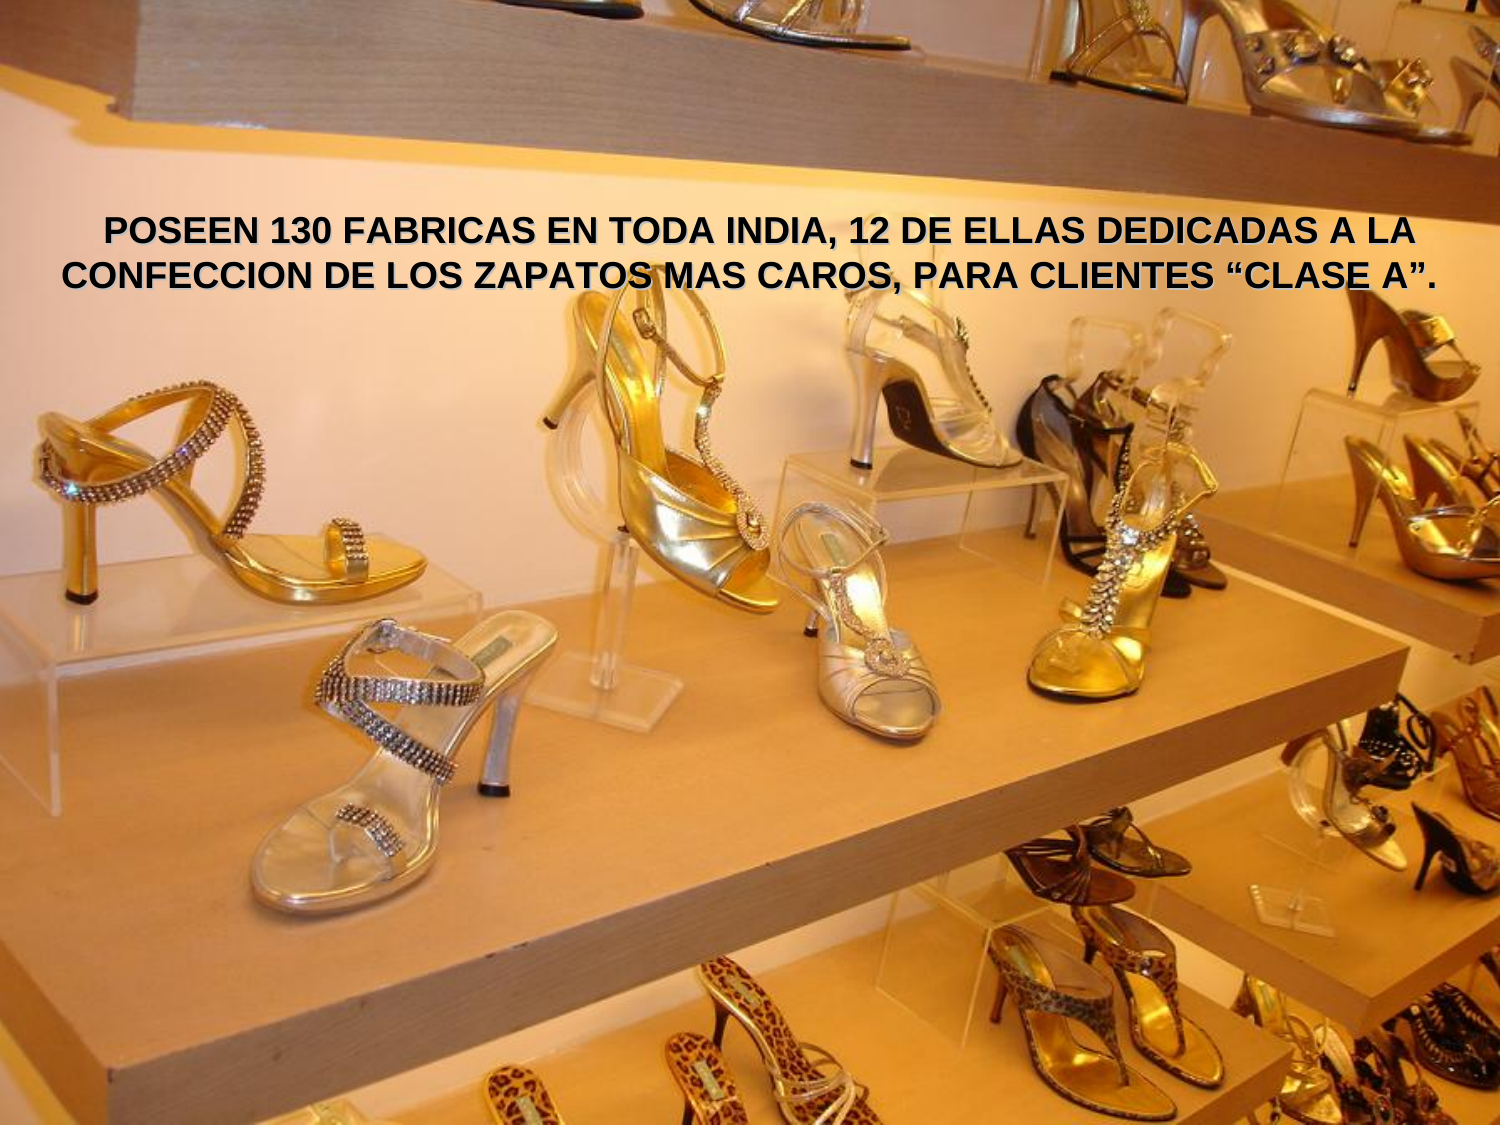

POSEEN 130 FABRICAS EN TODA INDIA, 12 DE ELLAS DEDICADAS A LA CONFECCION DE LOS ZAPATOS MAS CAROS, PARA CLIENTES “CLASE A”.